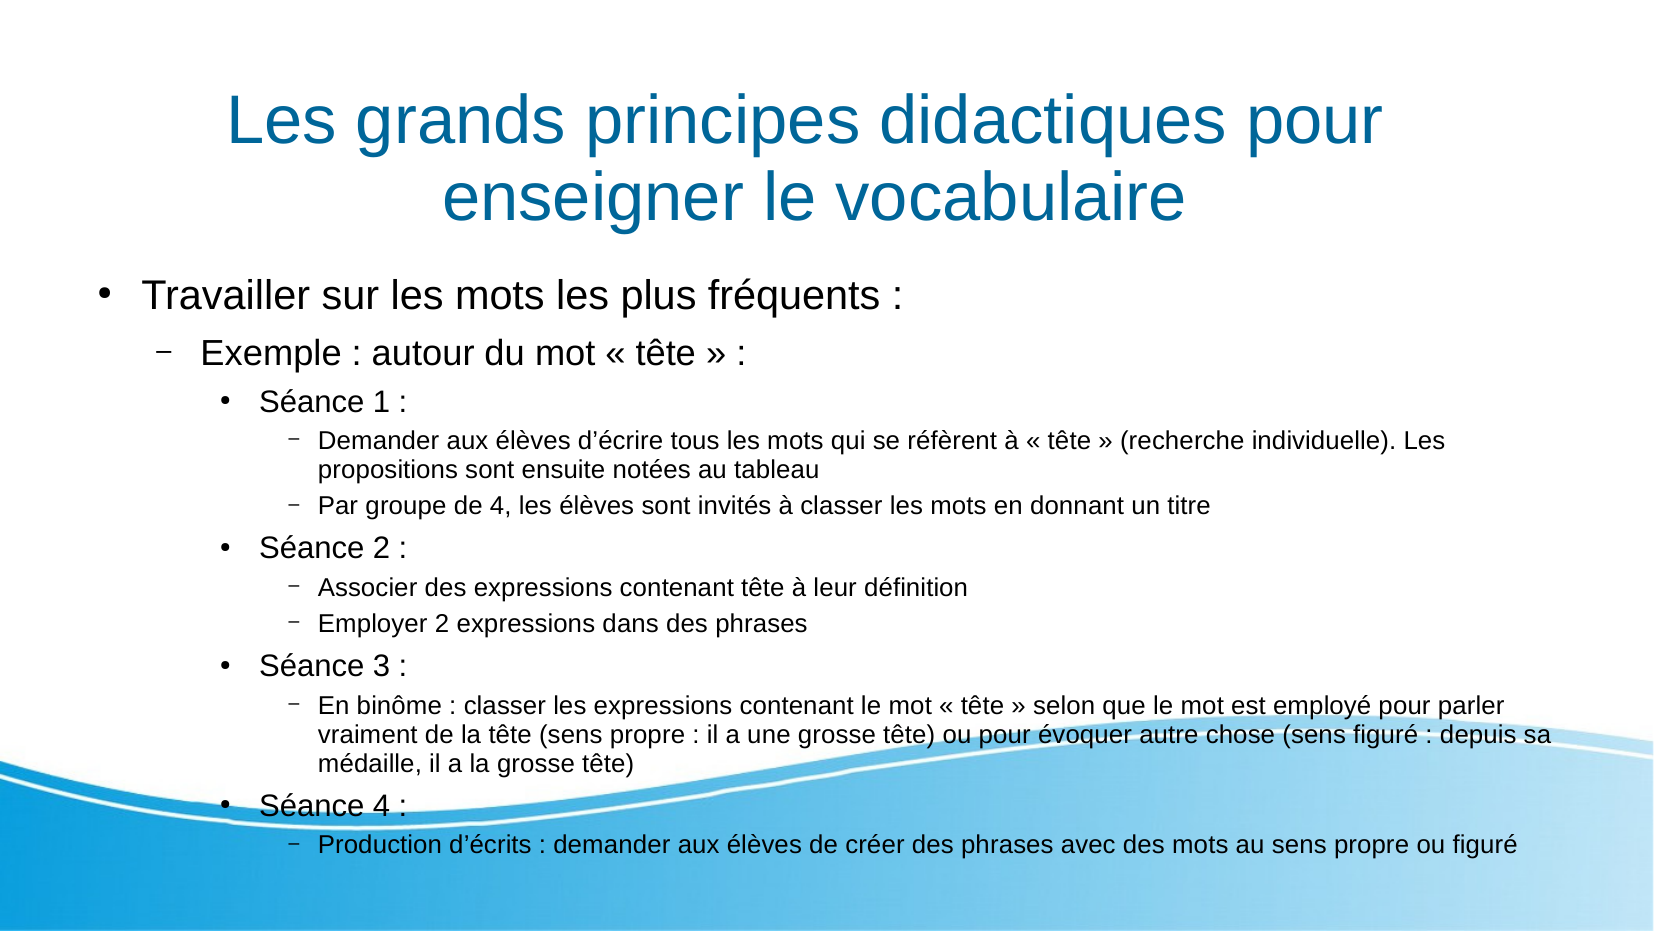

# Les grands principes didactiques pour enseigner le vocabulaire
Travailler sur les mots les plus fréquents :
Exemple : autour du mot « tête » :
Séance 1 :
Demander aux élèves d’écrire tous les mots qui se réfèrent à « tête » (recherche individuelle). Les propositions sont ensuite notées au tableau
Par groupe de 4, les élèves sont invités à classer les mots en donnant un titre
Séance 2 :
Associer des expressions contenant tête à leur définition
Employer 2 expressions dans des phrases
Séance 3 :
En binôme : classer les expressions contenant le mot « tête » selon que le mot est employé pour parler vraiment de la tête (sens propre : il a une grosse tête) ou pour évoquer autre chose (sens figuré : depuis sa médaille, il a la grosse tête)
Séance 4 :
Production d’écrits : demander aux élèves de créer des phrases avec des mots au sens propre ou figuré